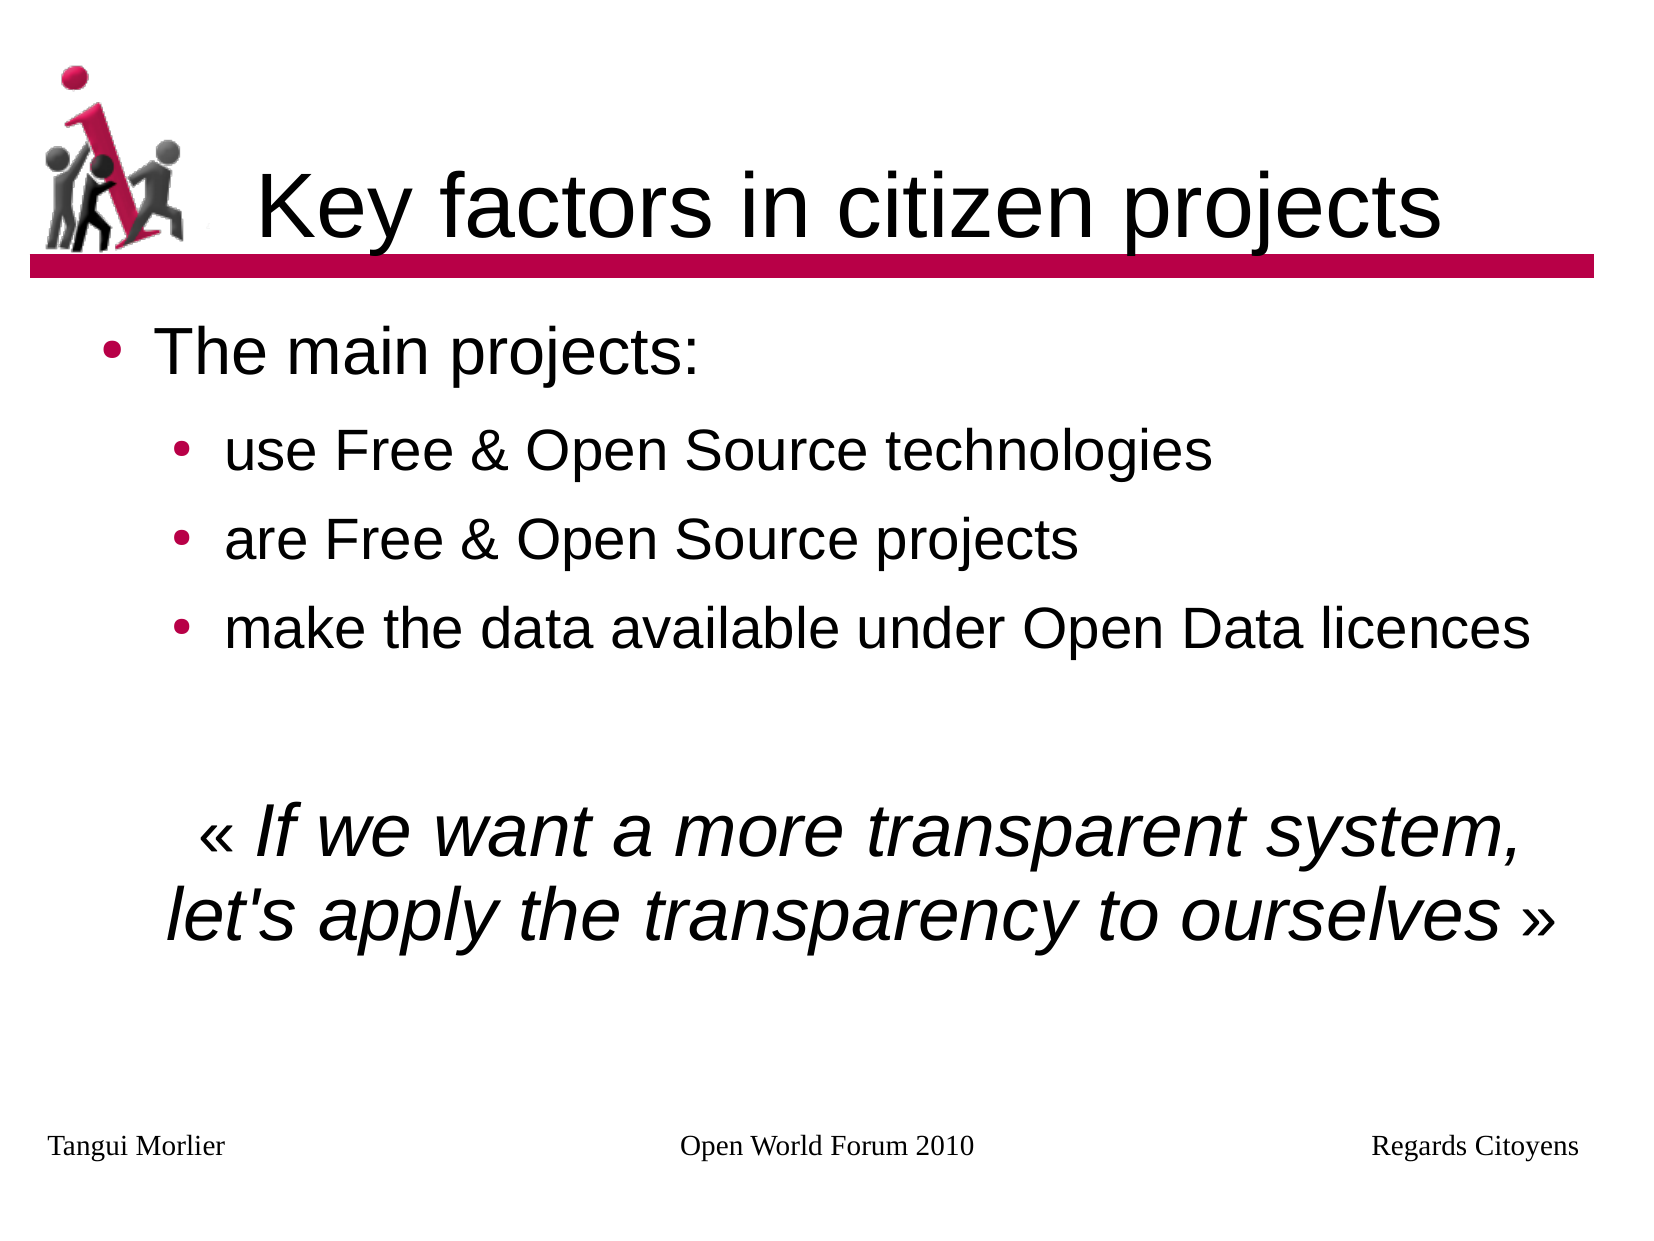

# Key factors in citizen projects
The main projects:
use Free & Open Source technologies
are Free & Open Source projects
make the data available under Open Data licences
« If we want a more transparent system, let's apply the transparency to ourselves »
Tangui Morlier - Open World Forum 2010